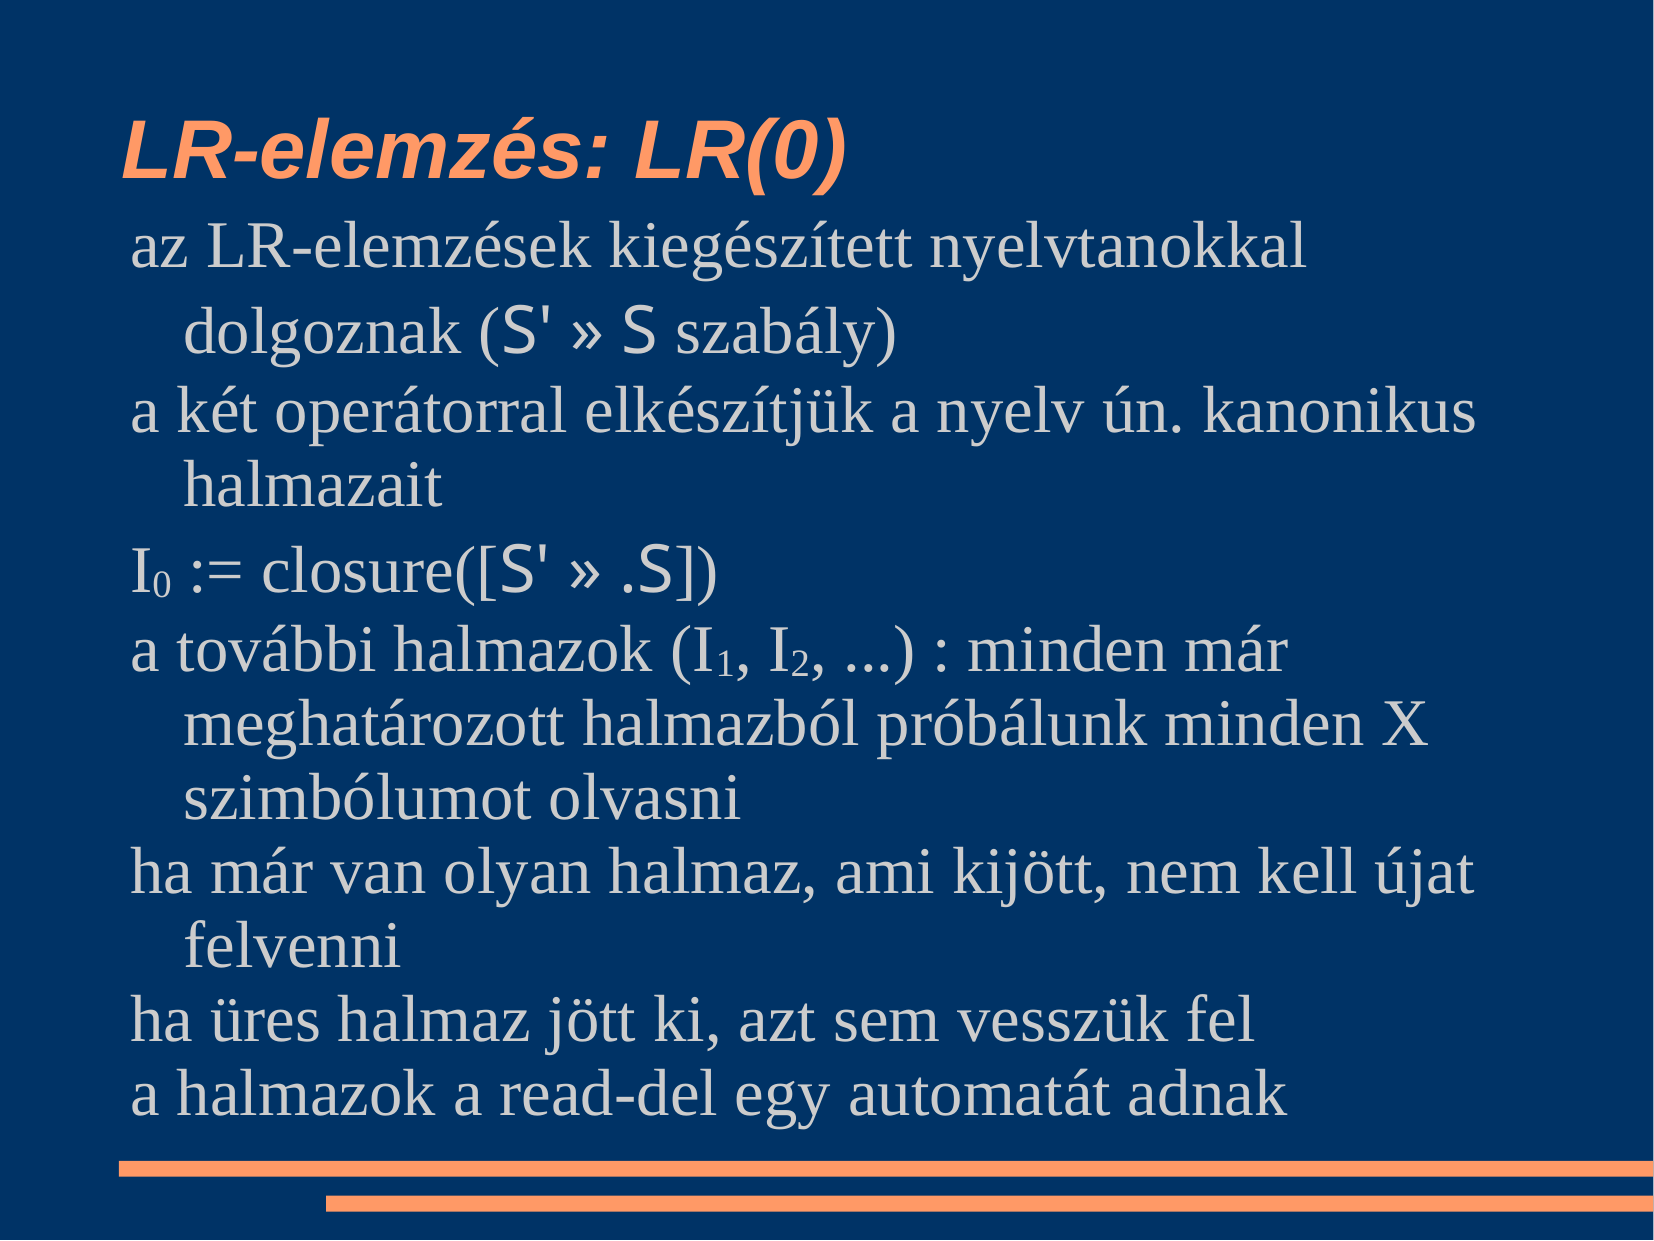

# LR-elemzés: LR(0)
az LR-elemzések kiegészített nyelvtanokkal dolgoznak (S' » S szabály)
a két operátorral elkészítjük a nyelv ún. kanonikus halmazait
I0 := closure([S' » .S])
a további halmazok (I1, I2, ...) : minden már meghatározott halmazból próbálunk minden X szimbólumot olvasni
ha már van olyan halmaz, ami kijött, nem kell újat felvenni
ha üres halmaz jött ki, azt sem vesszük fel
a halmazok a read-del egy automatát adnak